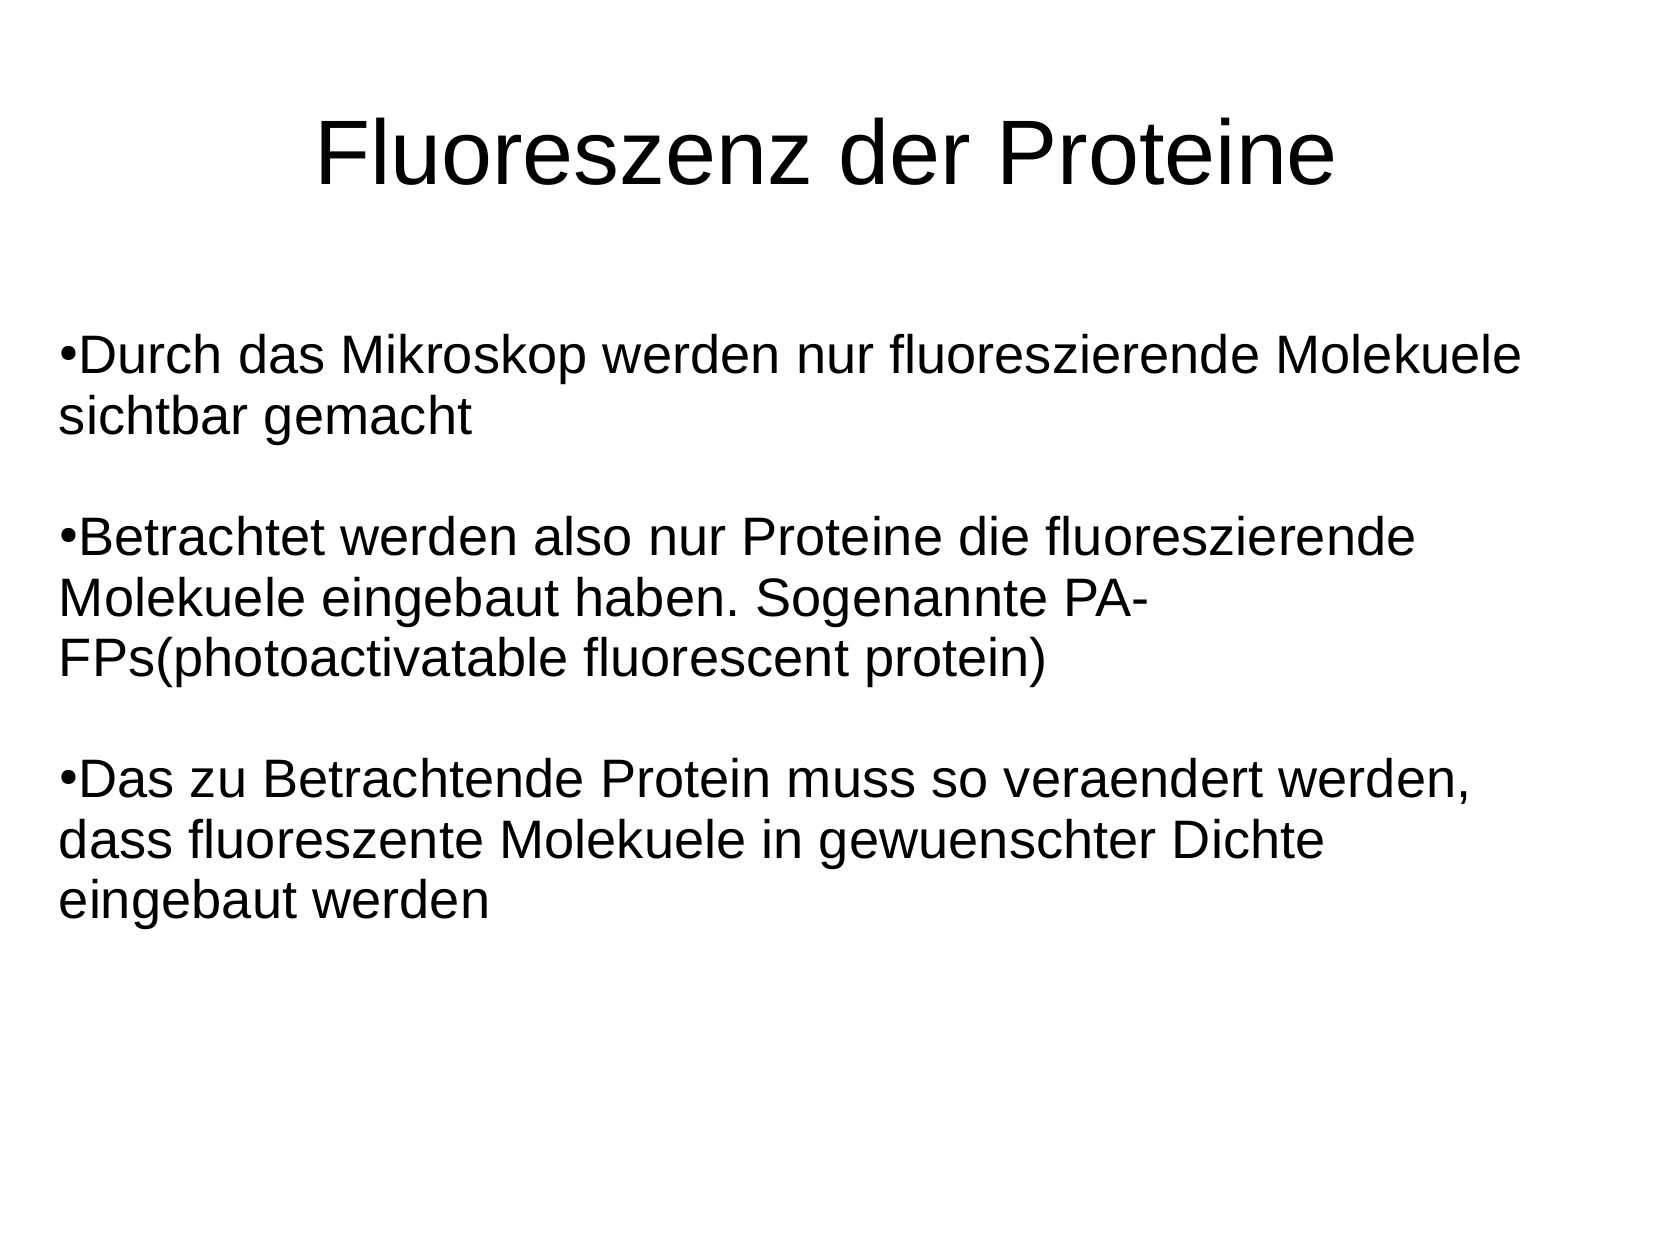

# Fluoreszenz der Proteine
Durch das Mikroskop werden nur fluoreszierende Molekuele sichtbar gemacht
Betrachtet werden also nur Proteine die fluoreszierende Molekuele eingebaut haben. Sogenannte PA-FPs(photoactivatable fluorescent protein)
Das zu Betrachtende Protein muss so veraendert werden, dass fluoreszente Molekuele in gewuenschter Dichte eingebaut werden